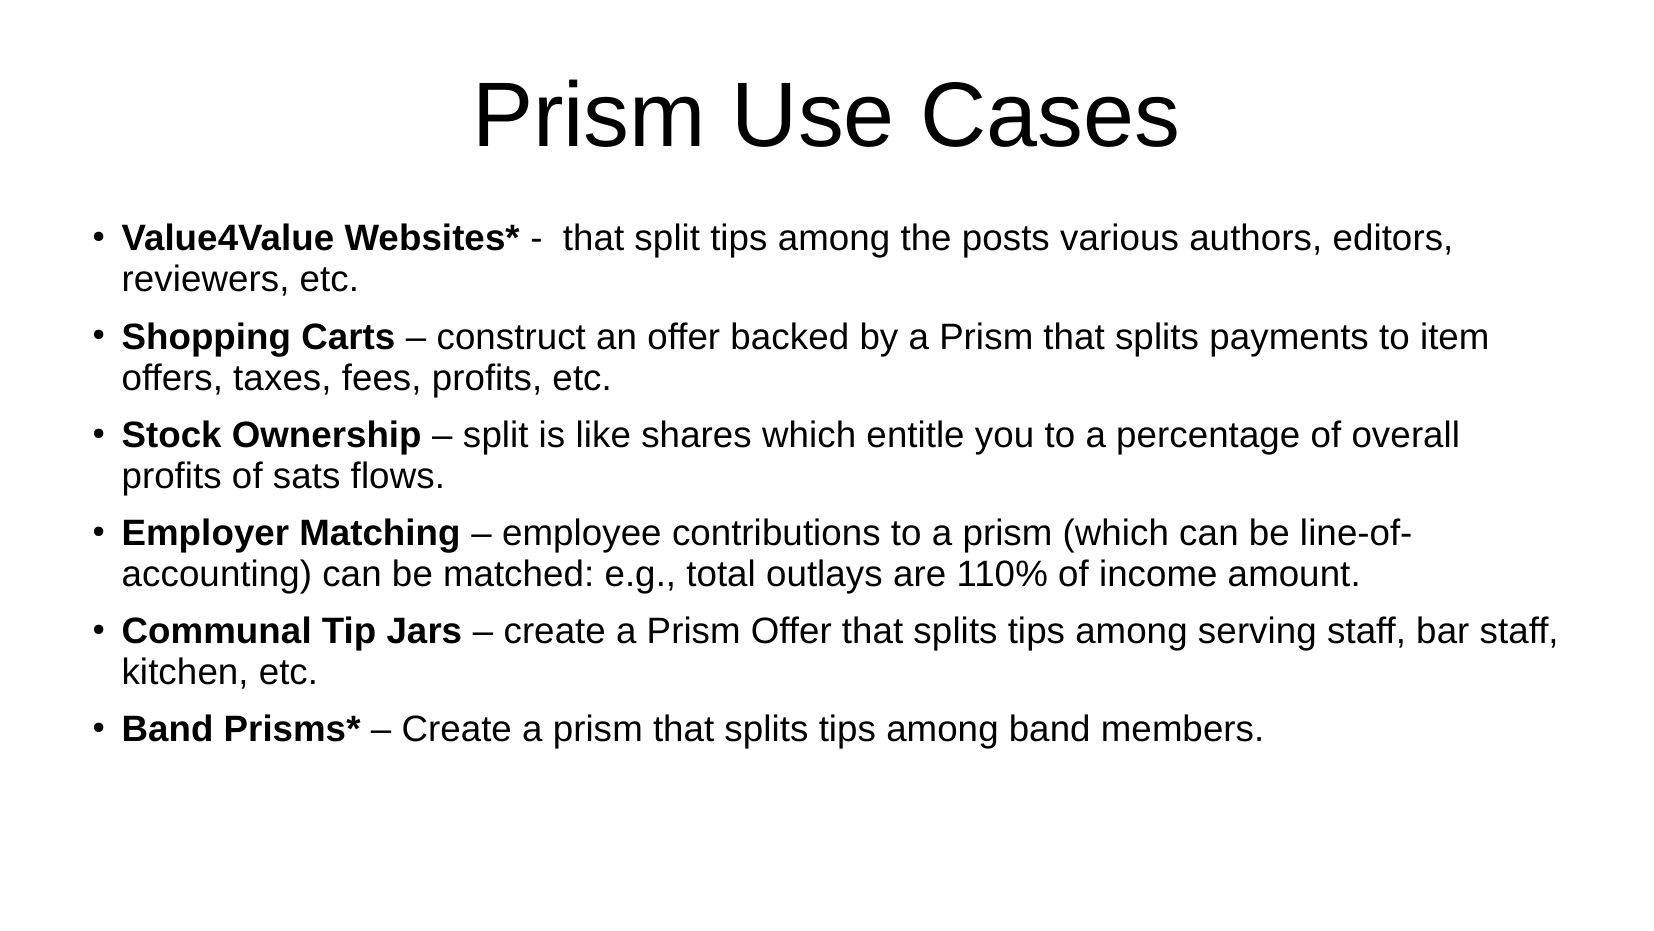

# Prism Use Cases
Value4Value Websites* - that split tips among the posts various authors, editors, reviewers, etc.
Shopping Carts – construct an offer backed by a Prism that splits payments to item offers, taxes, fees, profits, etc.
Stock Ownership – split is like shares which entitle you to a percentage of overall profits of sats flows.
Employer Matching – employee contributions to a prism (which can be line-of-accounting) can be matched: e.g., total outlays are 110% of income amount.
Communal Tip Jars – create a Prism Offer that splits tips among serving staff, bar staff, kitchen, etc.
Band Prisms* – Create a prism that splits tips among band members.